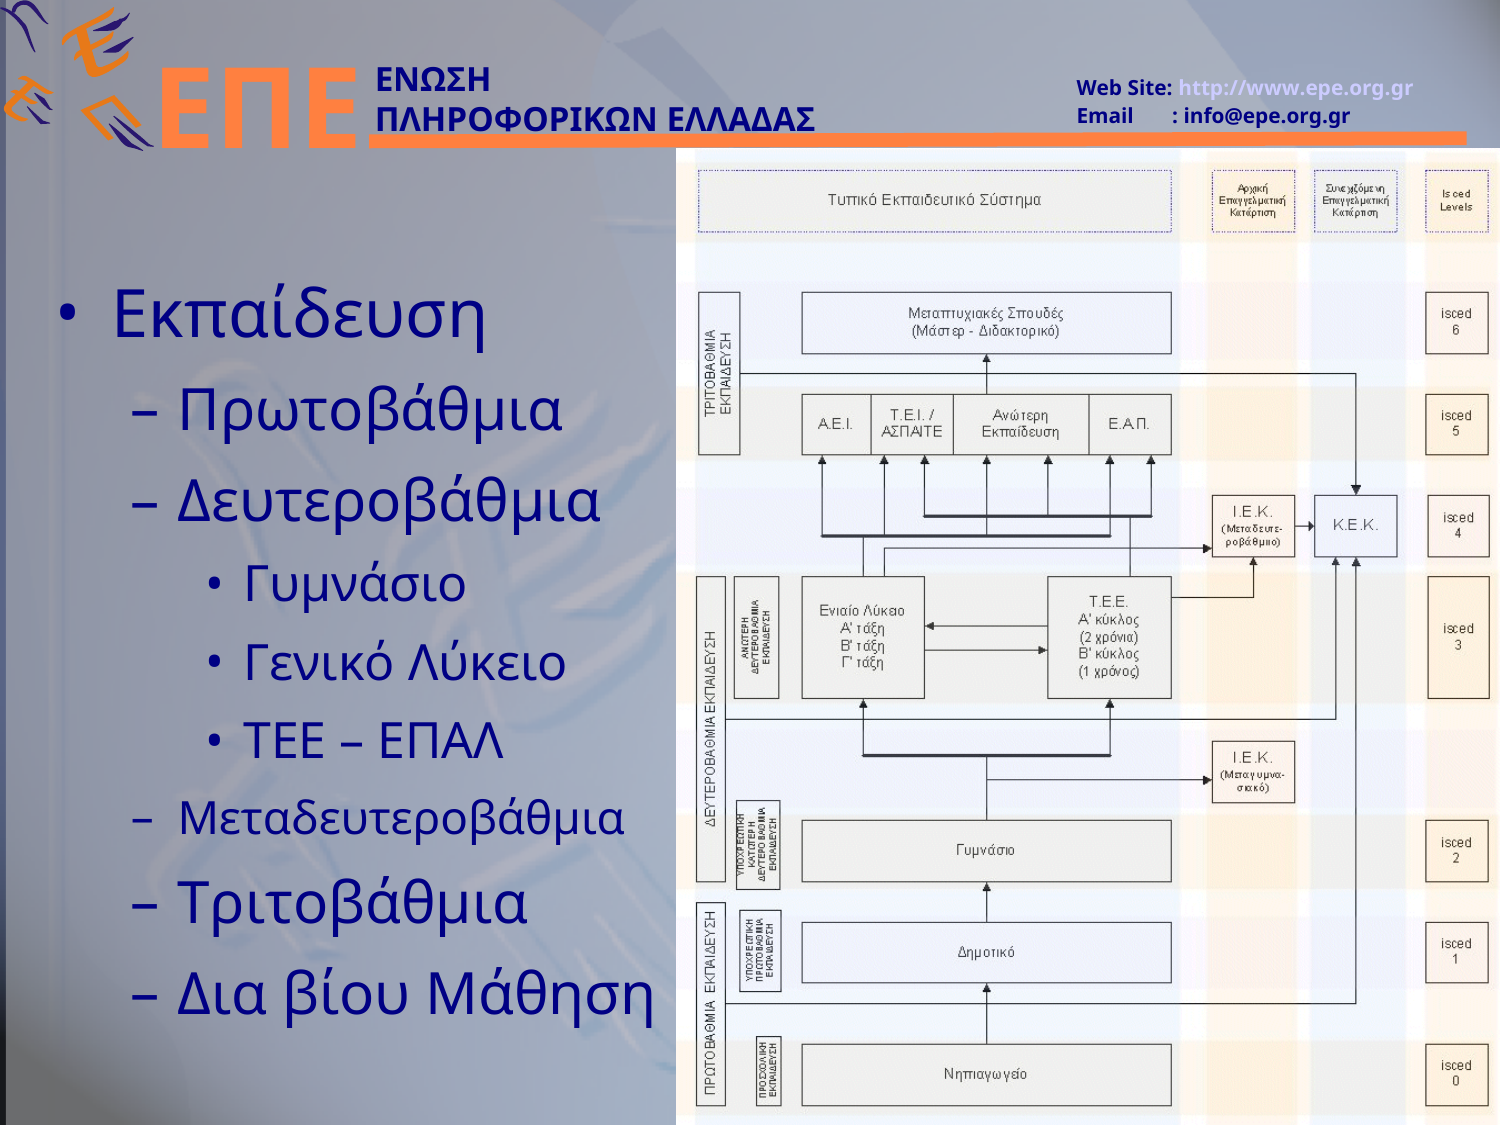

# Εκπαίδευση
Πρωτοβάθμια
Δευτεροβάθμια
Γυμνάσιο
Γενικό Λύκειο
ΤΕΕ – ΕΠΑΛ
Μεταδευτεροβάθμια
Τριτοβάθμια
Δια βίου Μάθηση